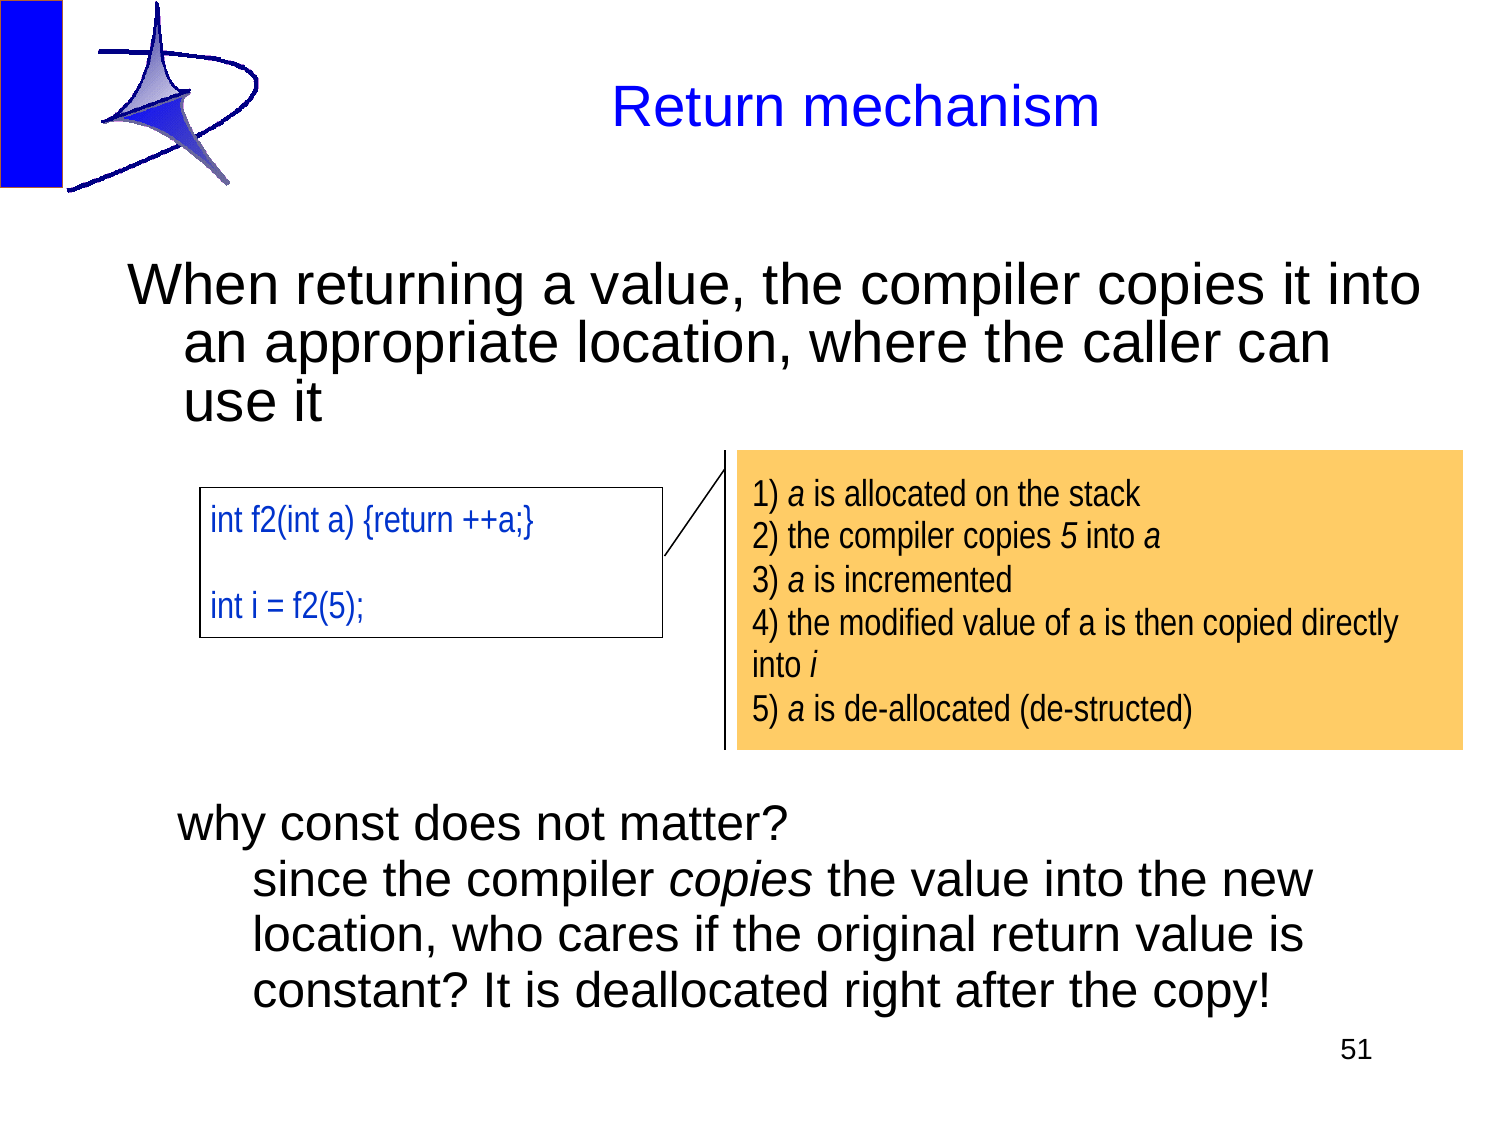

# Return mechanism
When returning a value, the compiler copies it into an appropriate location, where the caller can use it
1) a is allocated on the stack
2) the compiler copies 5 into a
3) a is incremented
4) the modified value of a is then copied directly
into i
5) a is de-allocated (de-structed)
int f2(int a) {return ++a;}
int i = f2(5);
why const does not matter?
since the compiler copies the value into the new location, who cares if the original return value is constant? It is deallocated right after the copy!
51